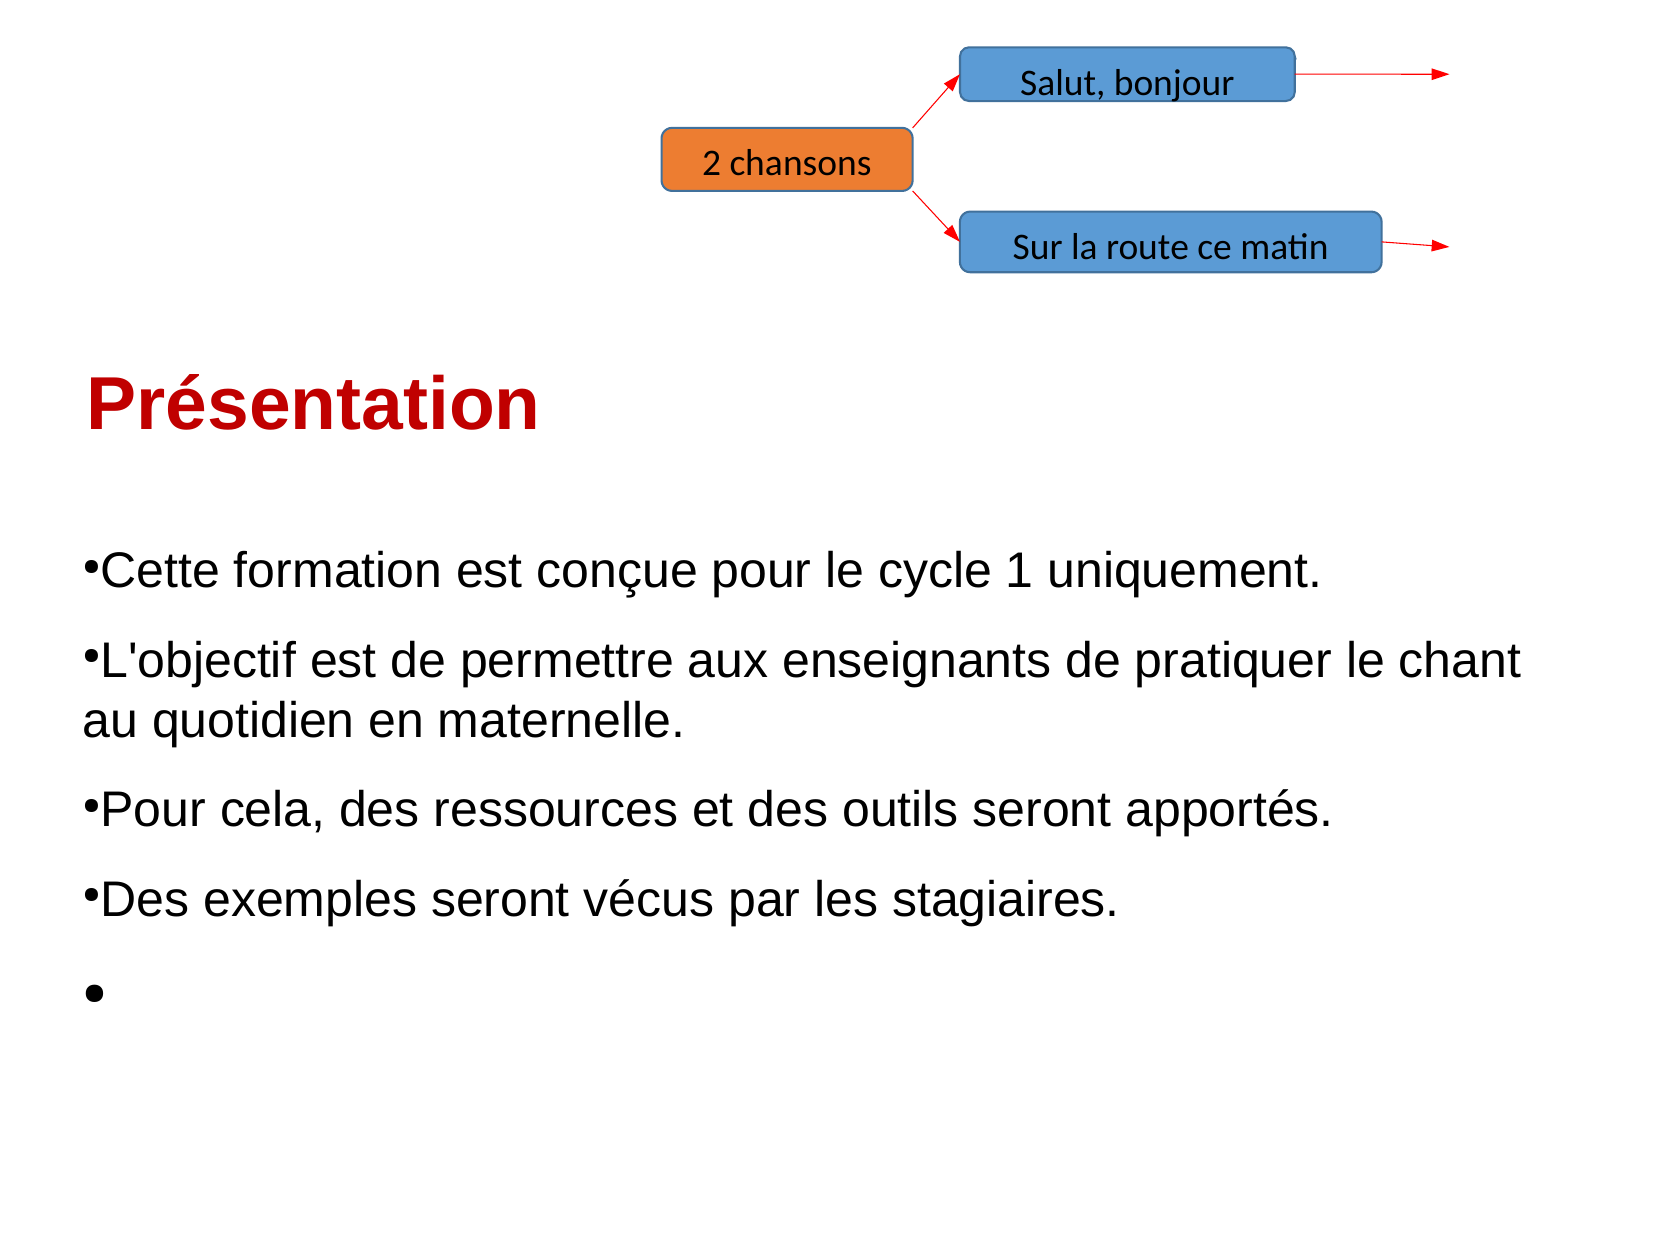

Salut, bonjour
2 chansons
Sur la route ce matin
# Présentation
Cette formation est conçue pour le cycle 1 uniquement.
L'objectif est de permettre aux enseignants de pratiquer le chant au quotidien en maternelle.
Pour cela, des ressources et des outils seront apportés.
Des exemples seront vécus par les stagiaires.